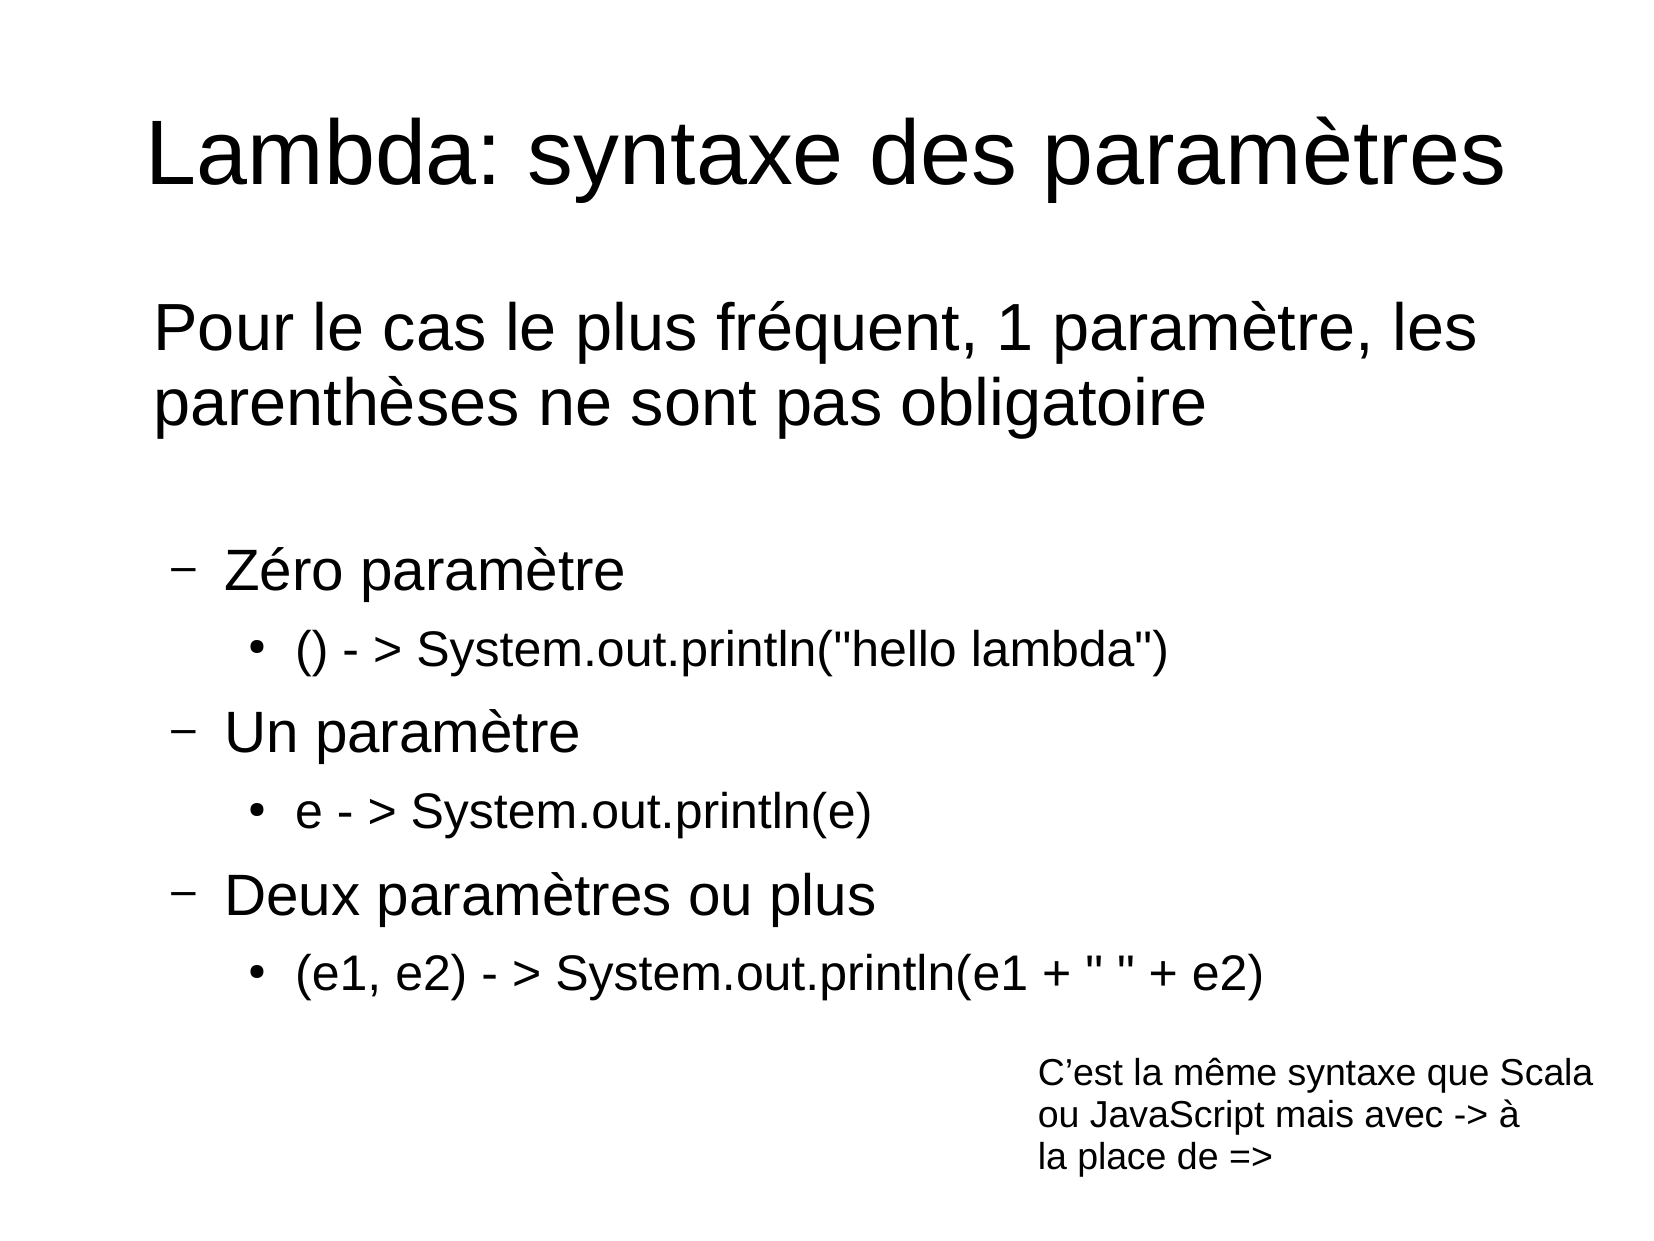

# Lambda: syntaxe des paramètres
Pour le cas le plus fréquent, 1 paramètre, les parenthèses ne sont pas obligatoire
Zéro paramètre
() - > System.out.println("hello lambda")
Un paramètre
e - > System.out.println(e)
Deux paramètres ou plus
(e1, e2) - > System.out.println(e1 + " " + e2)
C’est la même syntaxe que Scala
ou JavaScript mais avec -> à
la place de =>